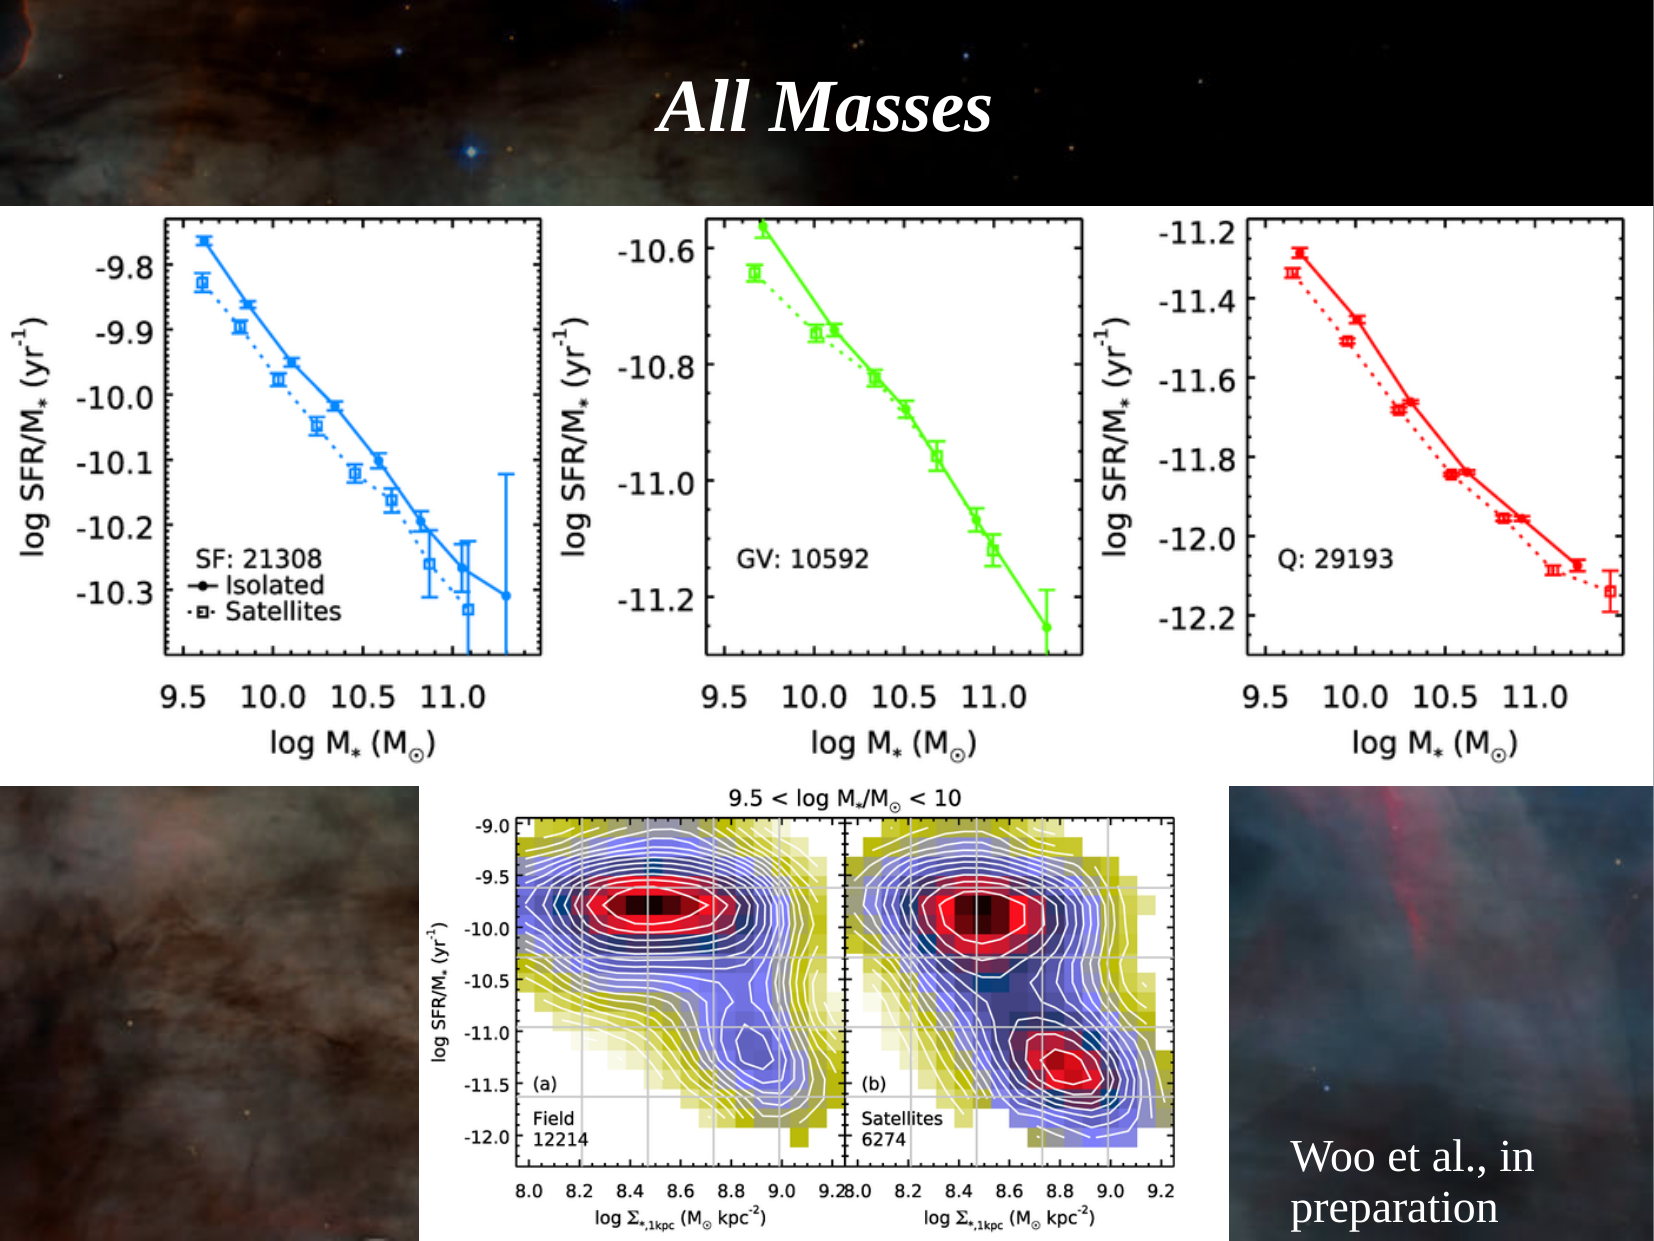

# All Masses
Woo et al., in preparation